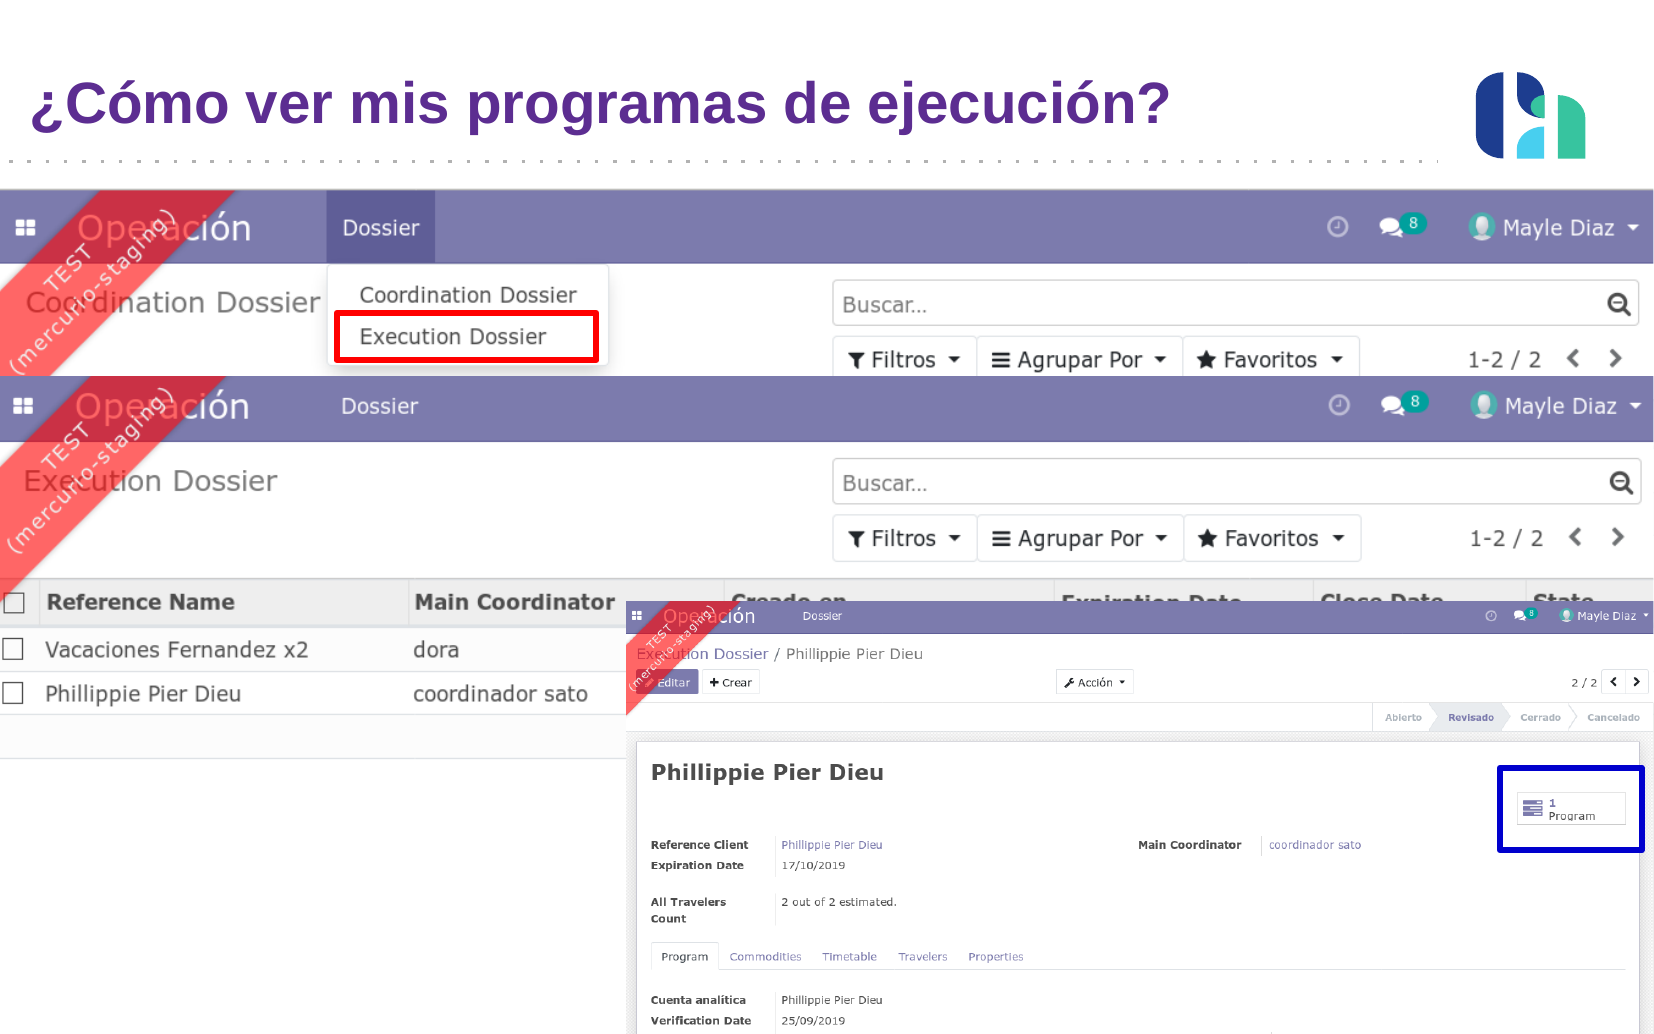

¿Cómo ver mis programas de ejecución?
19